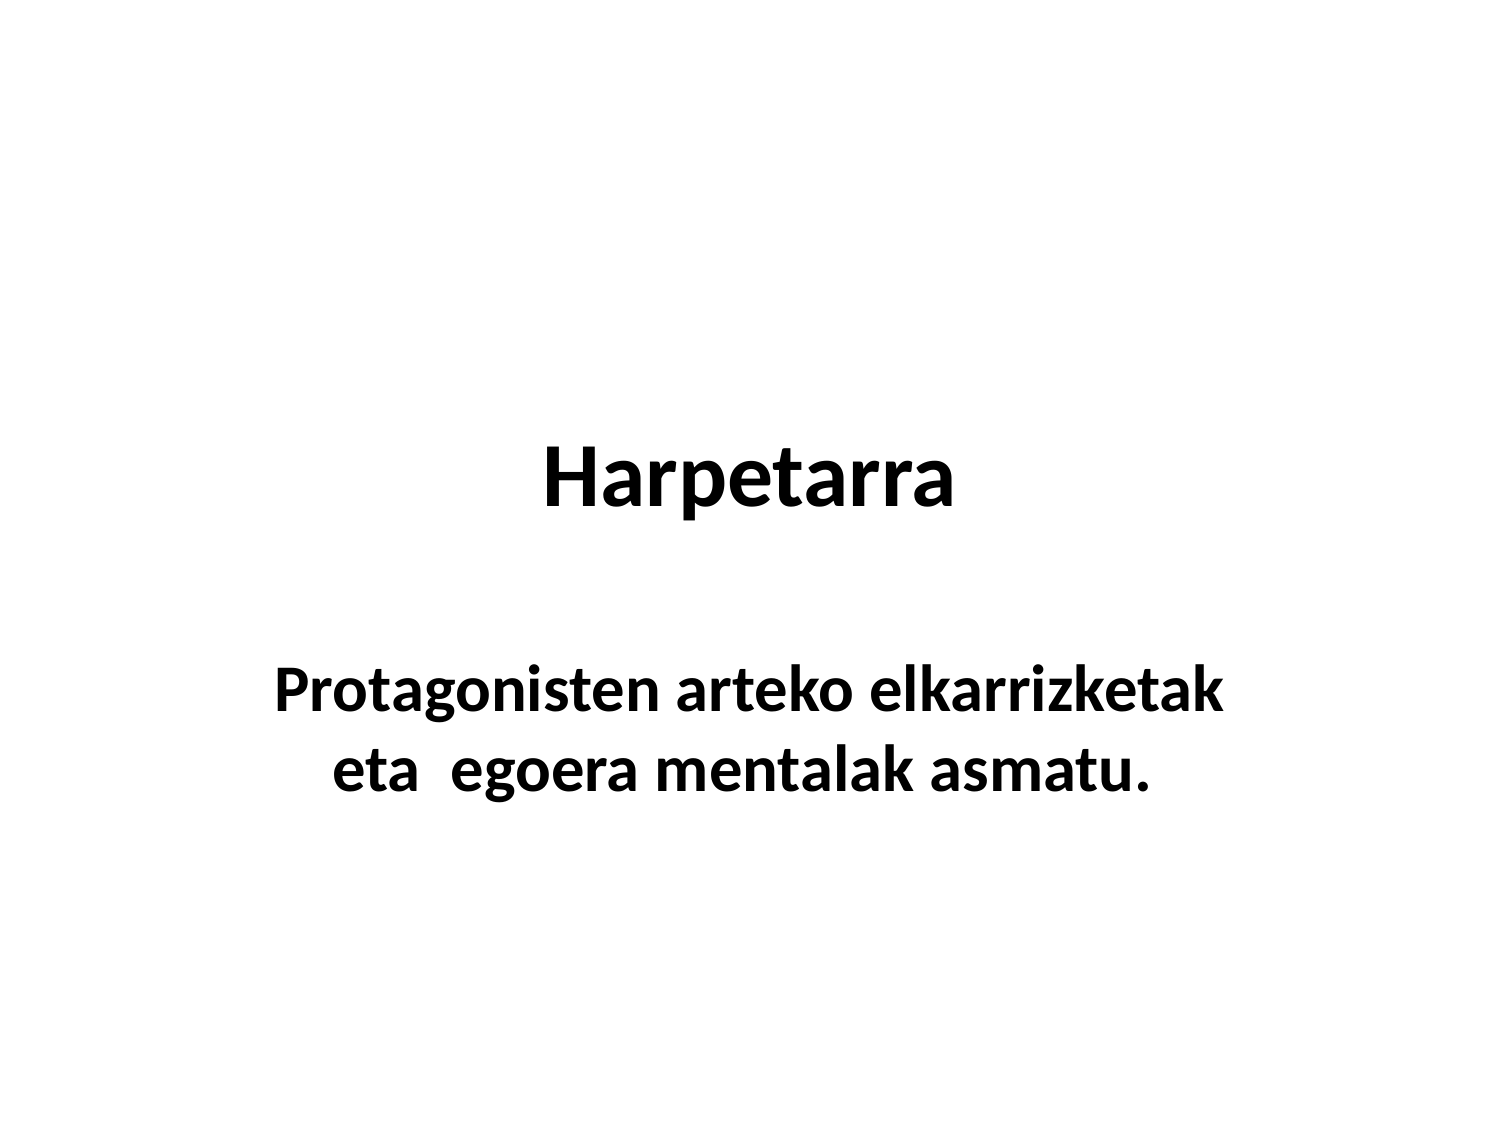

# Harpetarra
Protagonisten arteko elkarrizketak eta egoera mentalak asmatu.